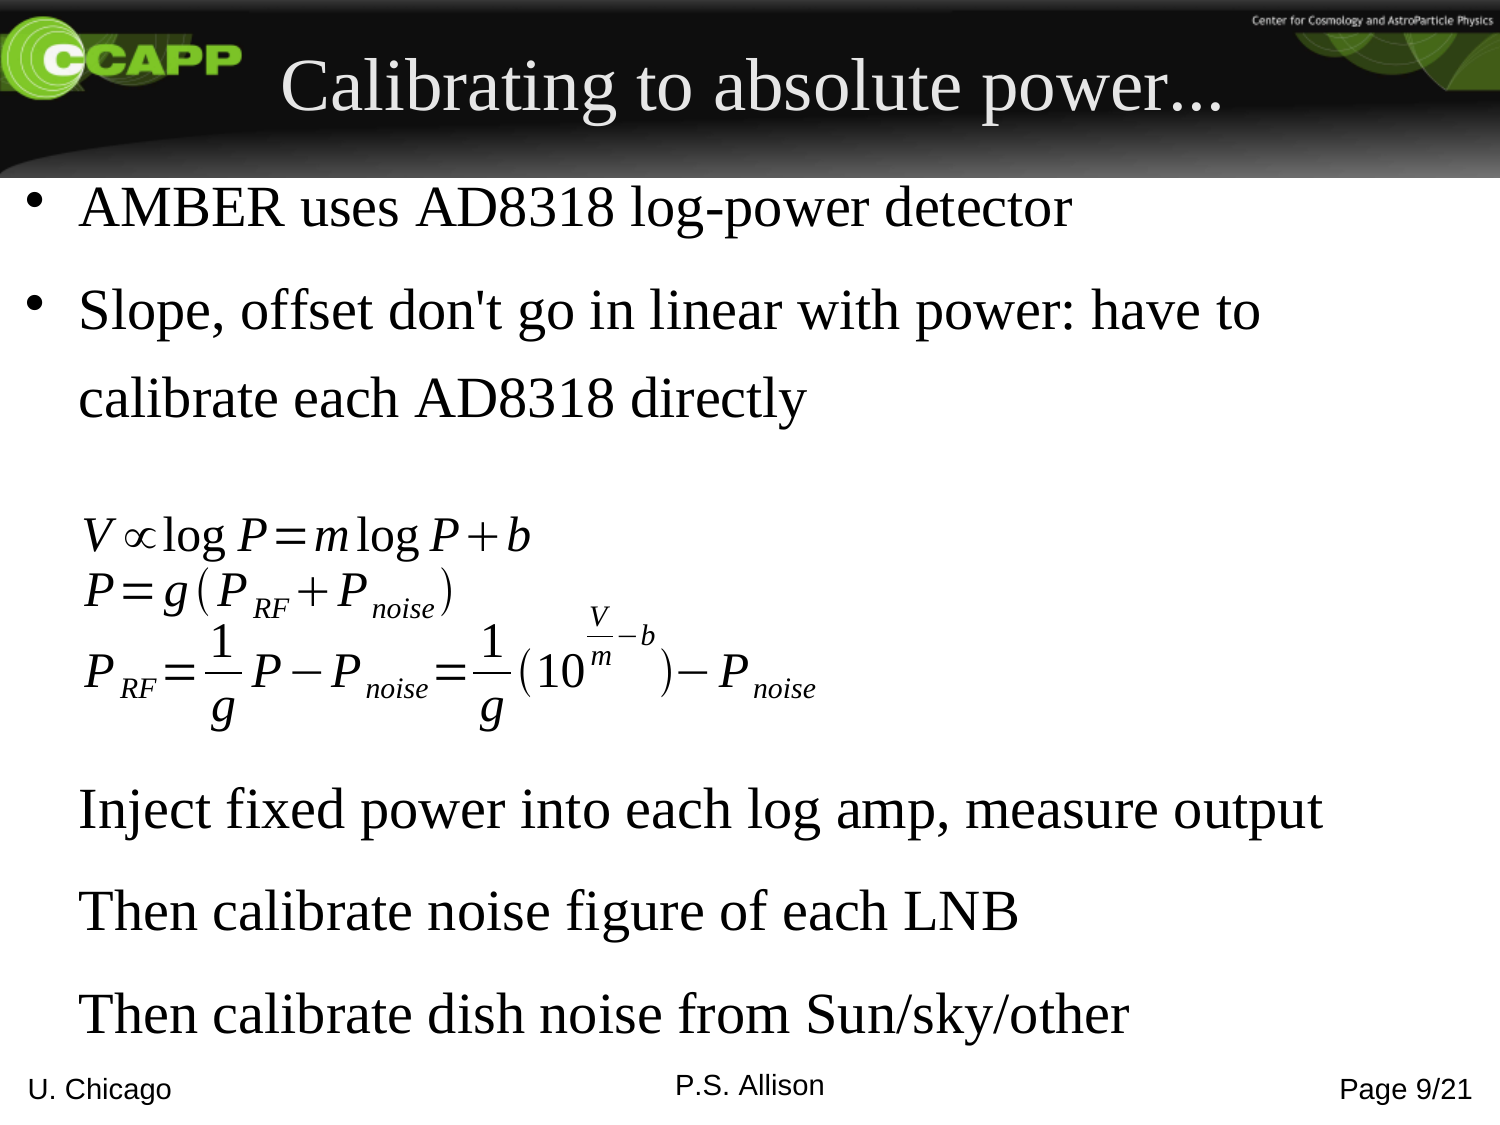

# Calibrating to absolute power...
AMBER uses AD8318 log-power detector
Slope, offset don't go in linear with power: have to calibrate each AD8318 directly
Inject fixed power into each log amp, measure output
Then calibrate noise figure of each LNB
Then calibrate dish noise from Sun/sky/other